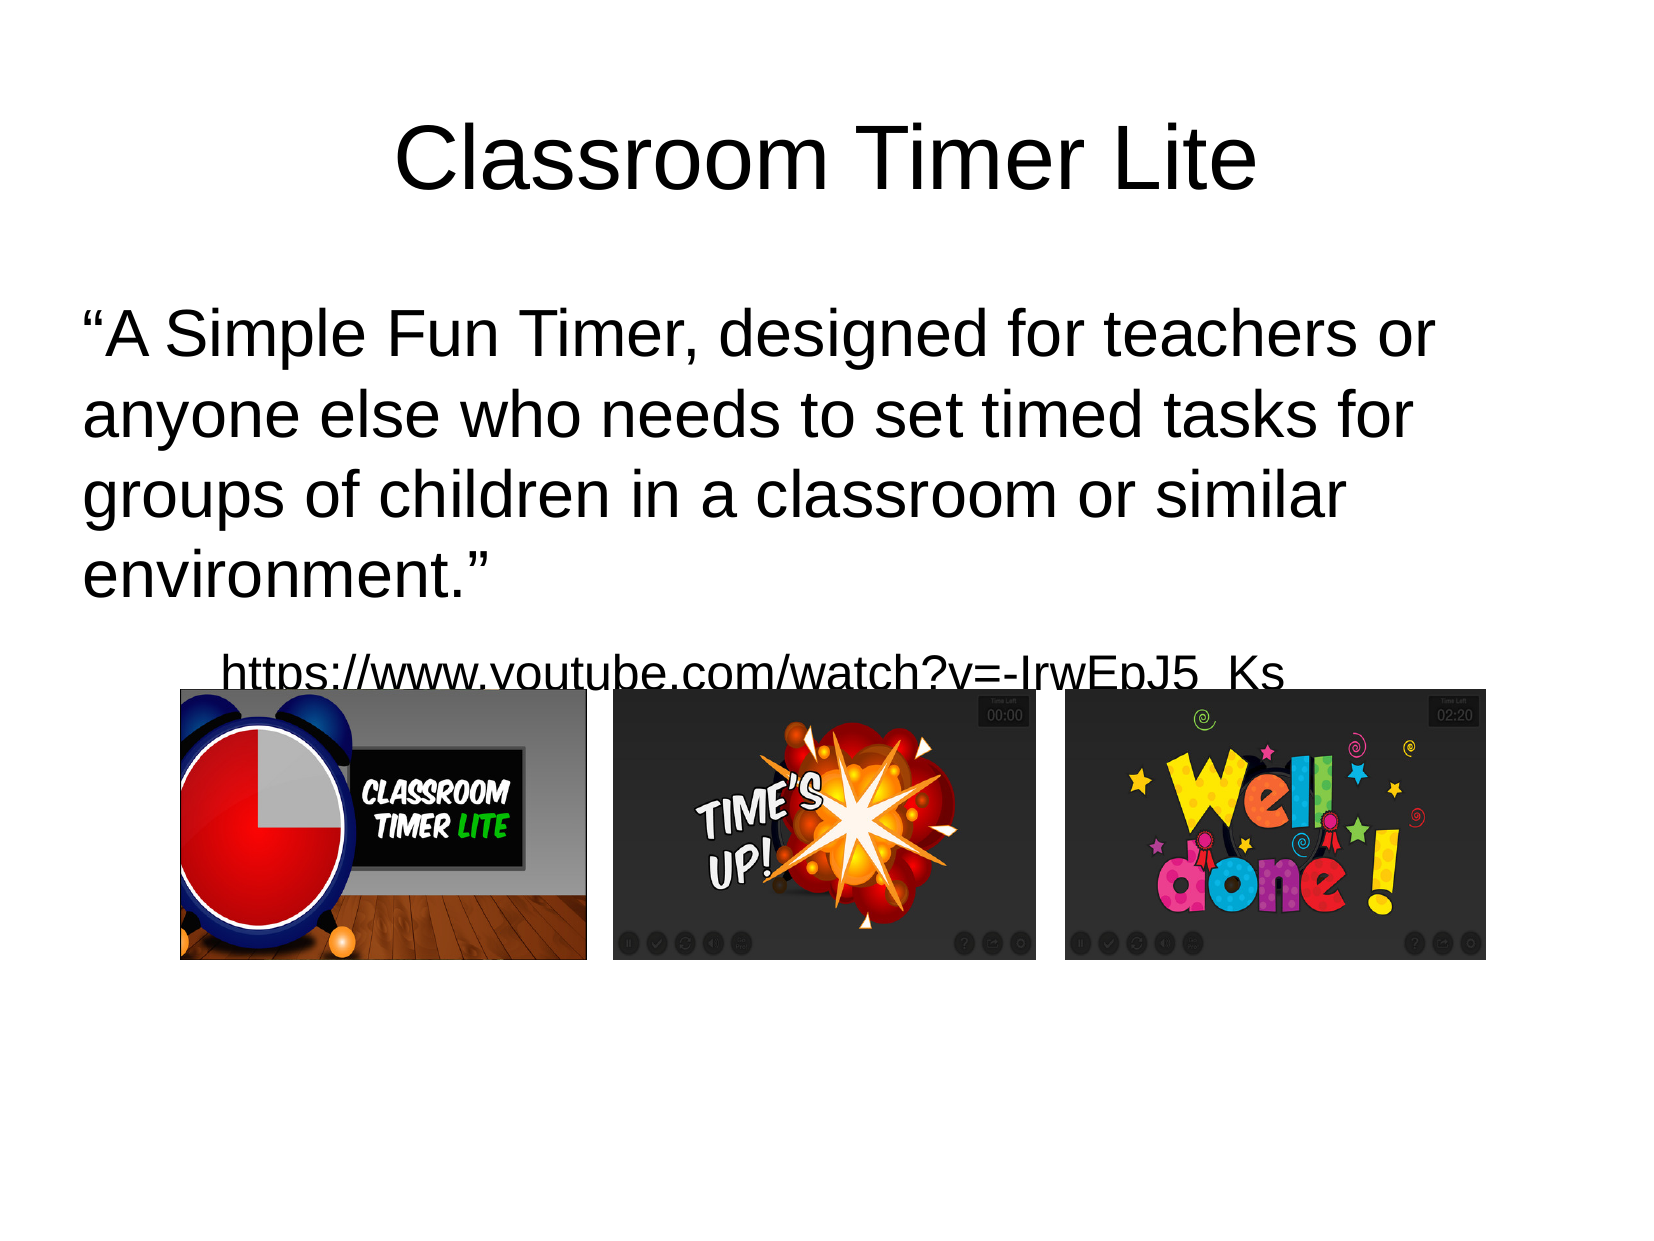

# Classroom Timer Lite
“A Simple Fun Timer, designed for teachers or anyone else who needs to set timed tasks for groups of children in a classroom or similar environment.”
https://www.youtube.com/watch?v=-IrwEpJ5_Ks